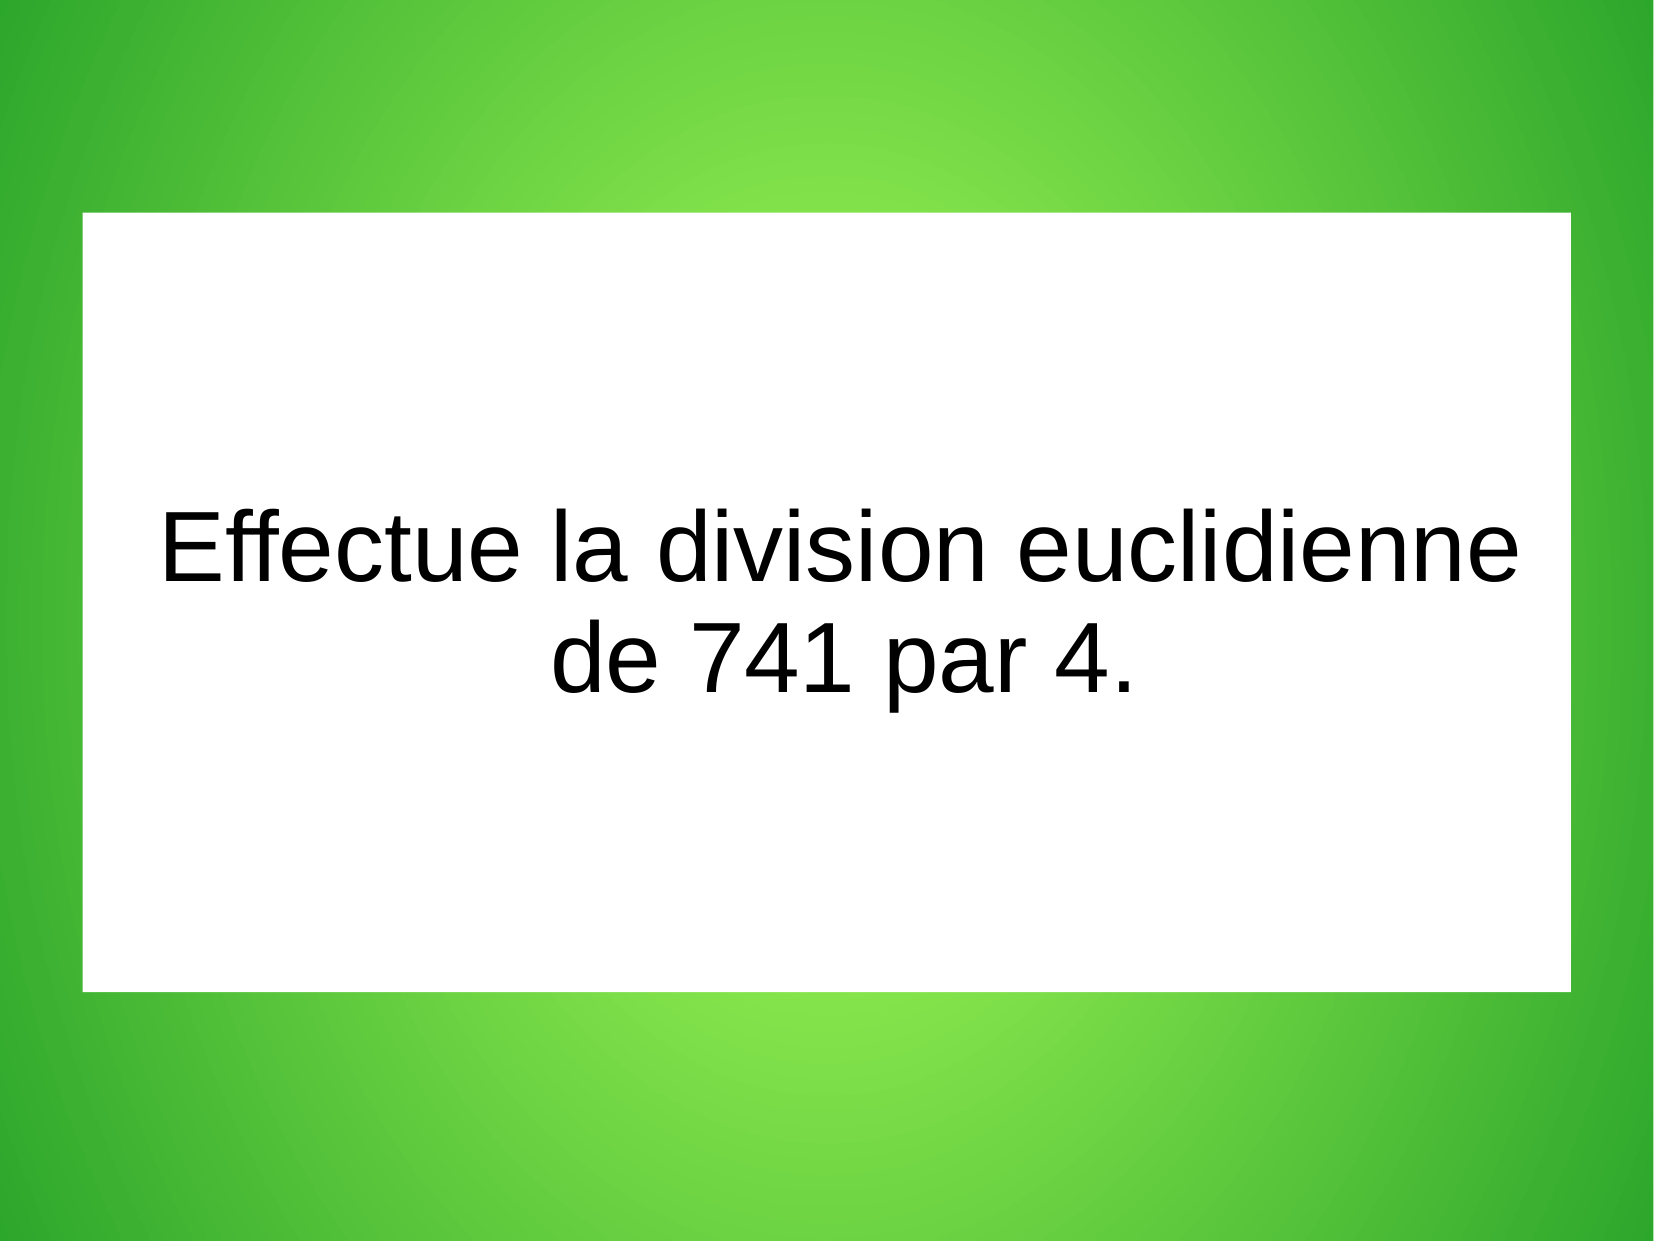

# Effectue la division euclidienne de 741 par 4.